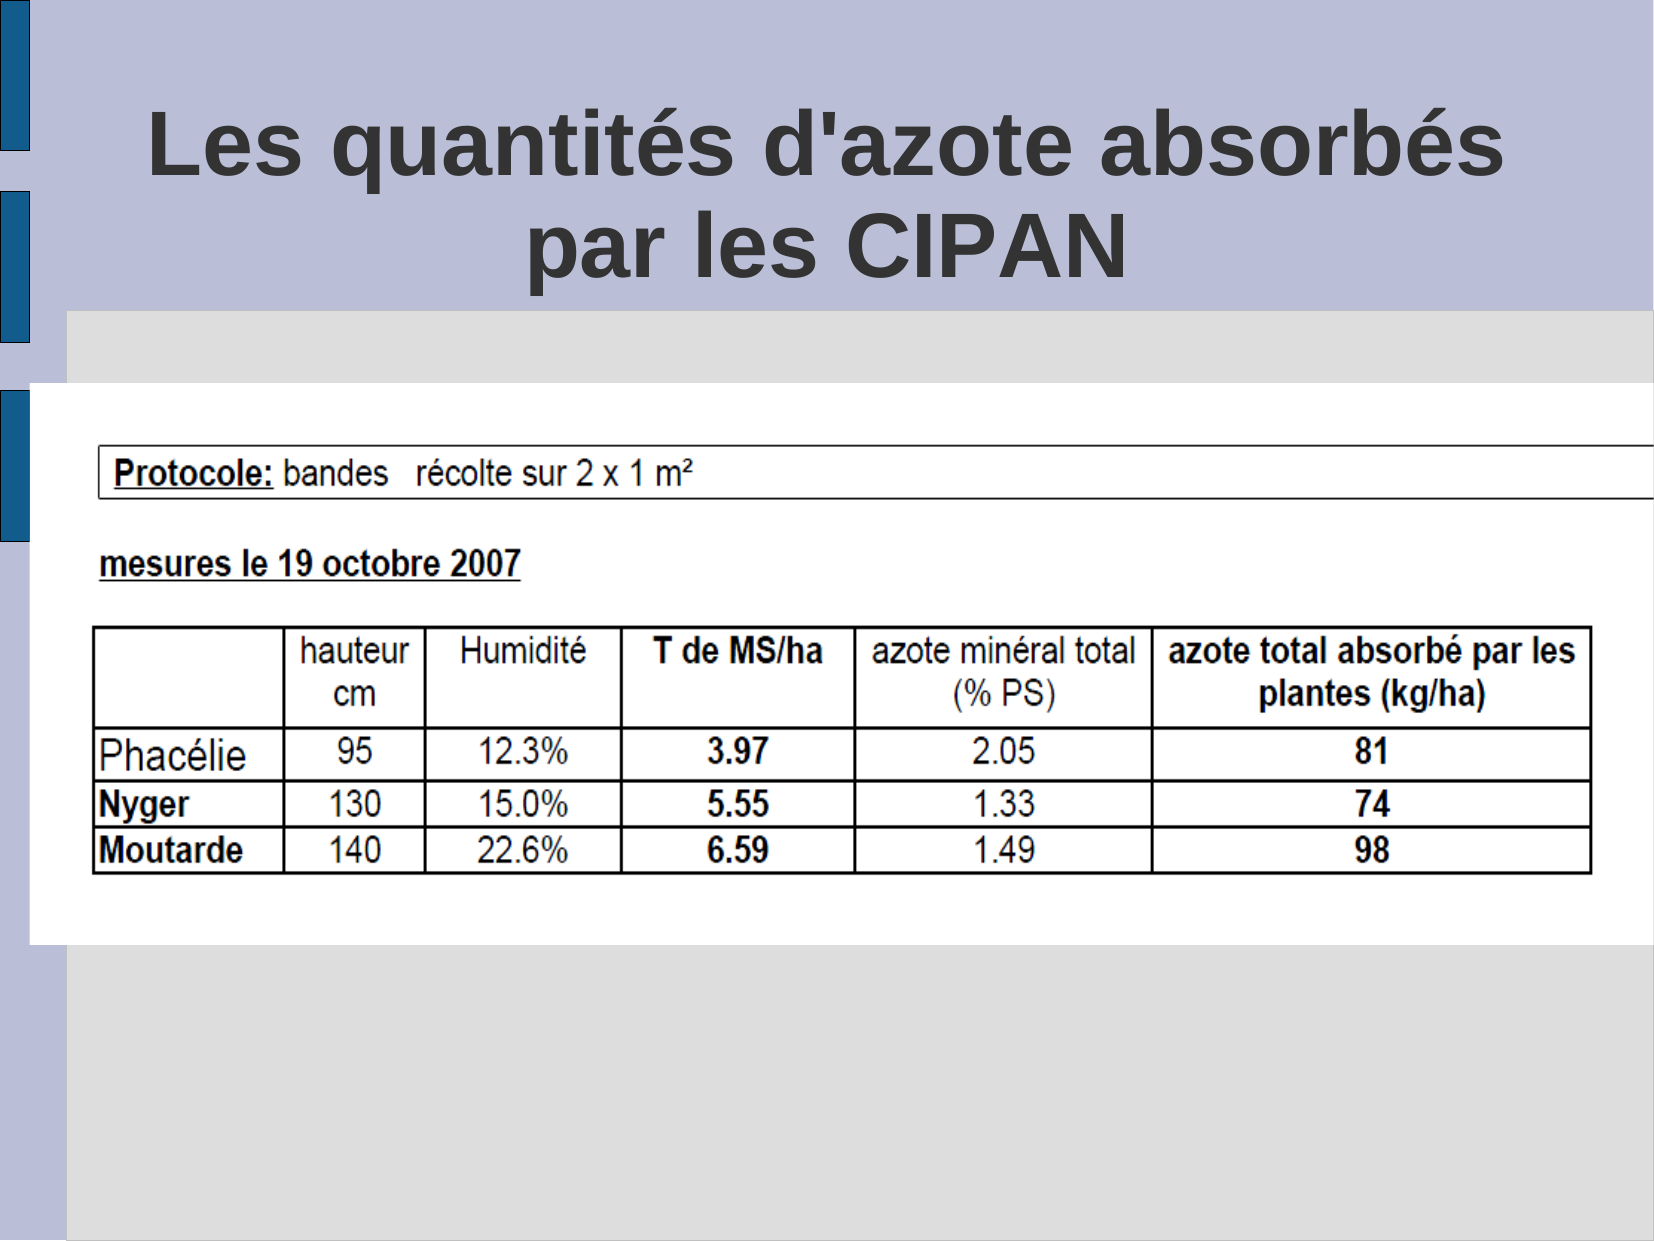

# Les quantités d'azote absorbés par les CIPAN